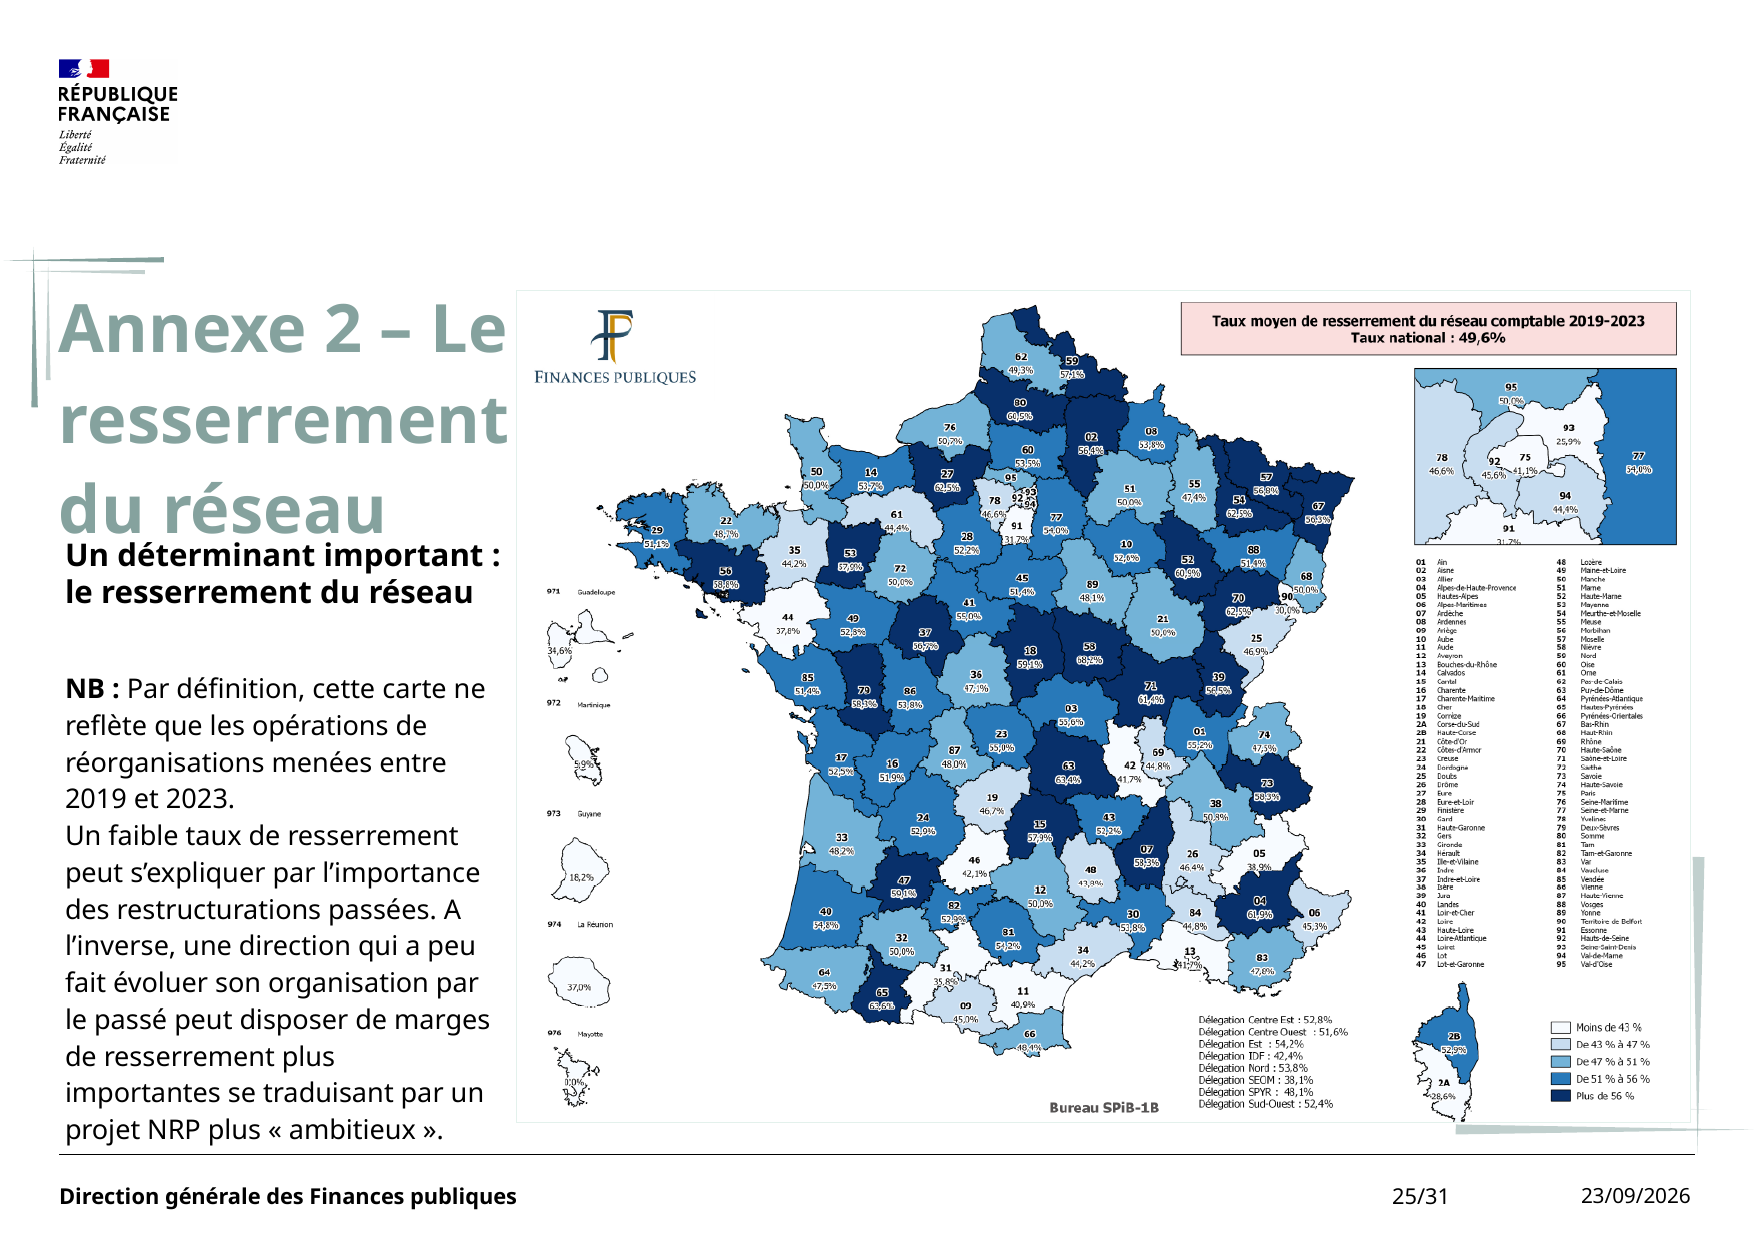

# Annexe 2 – Le resserrement du réseau
Un déterminant important :
le resserrement du réseau
NB : Par définition, cette carte ne reflète que les opérations de réorganisations menées entre 2019 et 2023.
Un faible taux de resserrement peut s’expliquer par l’importance des restructurations passées. A l’inverse, une direction qui a peu fait évoluer son organisation par le passé peut disposer de marges de resserrement plus importantes se traduisant par un projet NRP plus « ambitieux ».